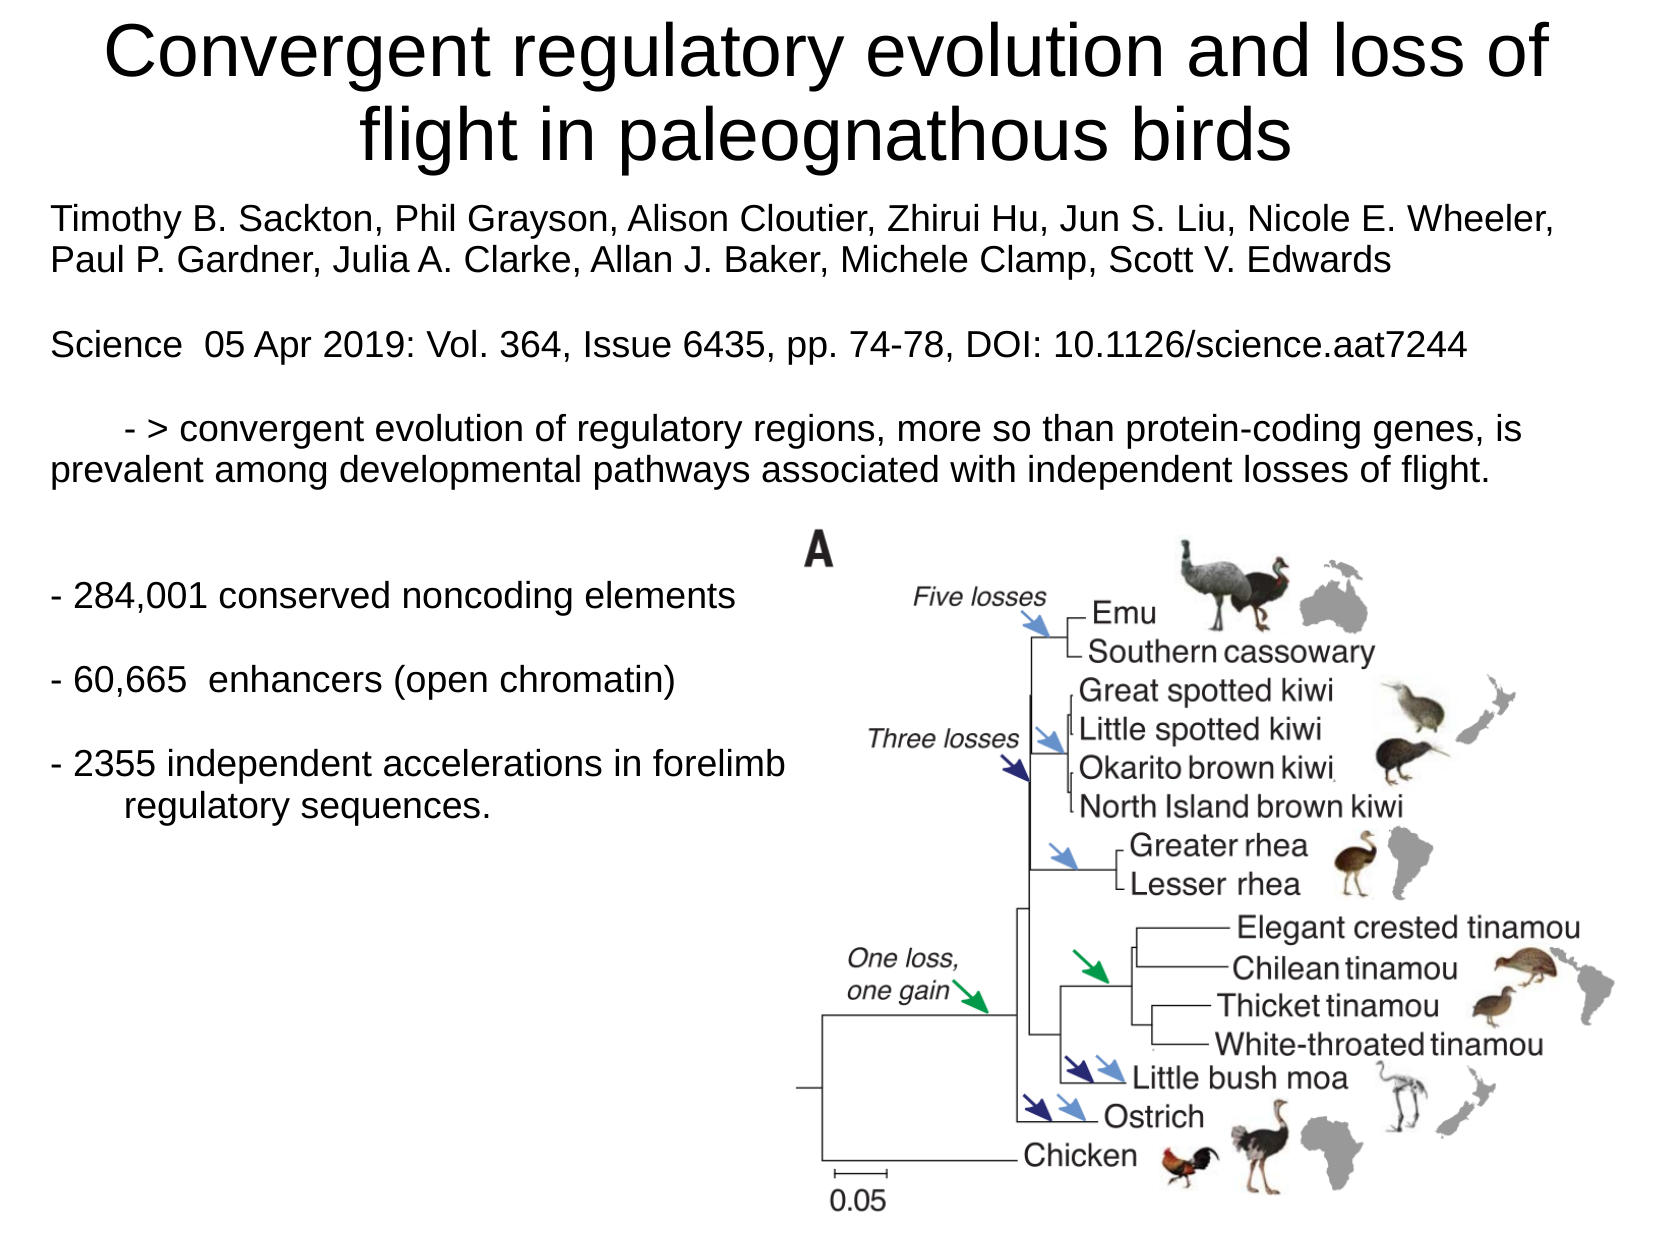

# Convergent regulatory evolution and loss of flight in paleognathous birds
Timothy B. Sackton, Phil Grayson, Alison Cloutier, Zhirui Hu, Jun S. Liu, Nicole E. Wheeler, Paul P. Gardner, Julia A. Clarke, Allan J. Baker, Michele Clamp, Scott V. Edwards
Science 05 Apr 2019: Vol. 364, Issue 6435, pp. 74-78, DOI: 10.1126/science.aat7244
	- > convergent evolution of regulatory regions, more so than protein-coding genes, is prevalent among developmental pathways associated with independent losses of flight.
- 284,001 conserved noncoding elements
- 60,665 enhancers (open chromatin)
- 2355 independent accelerations in forelimb
	regulatory sequences.